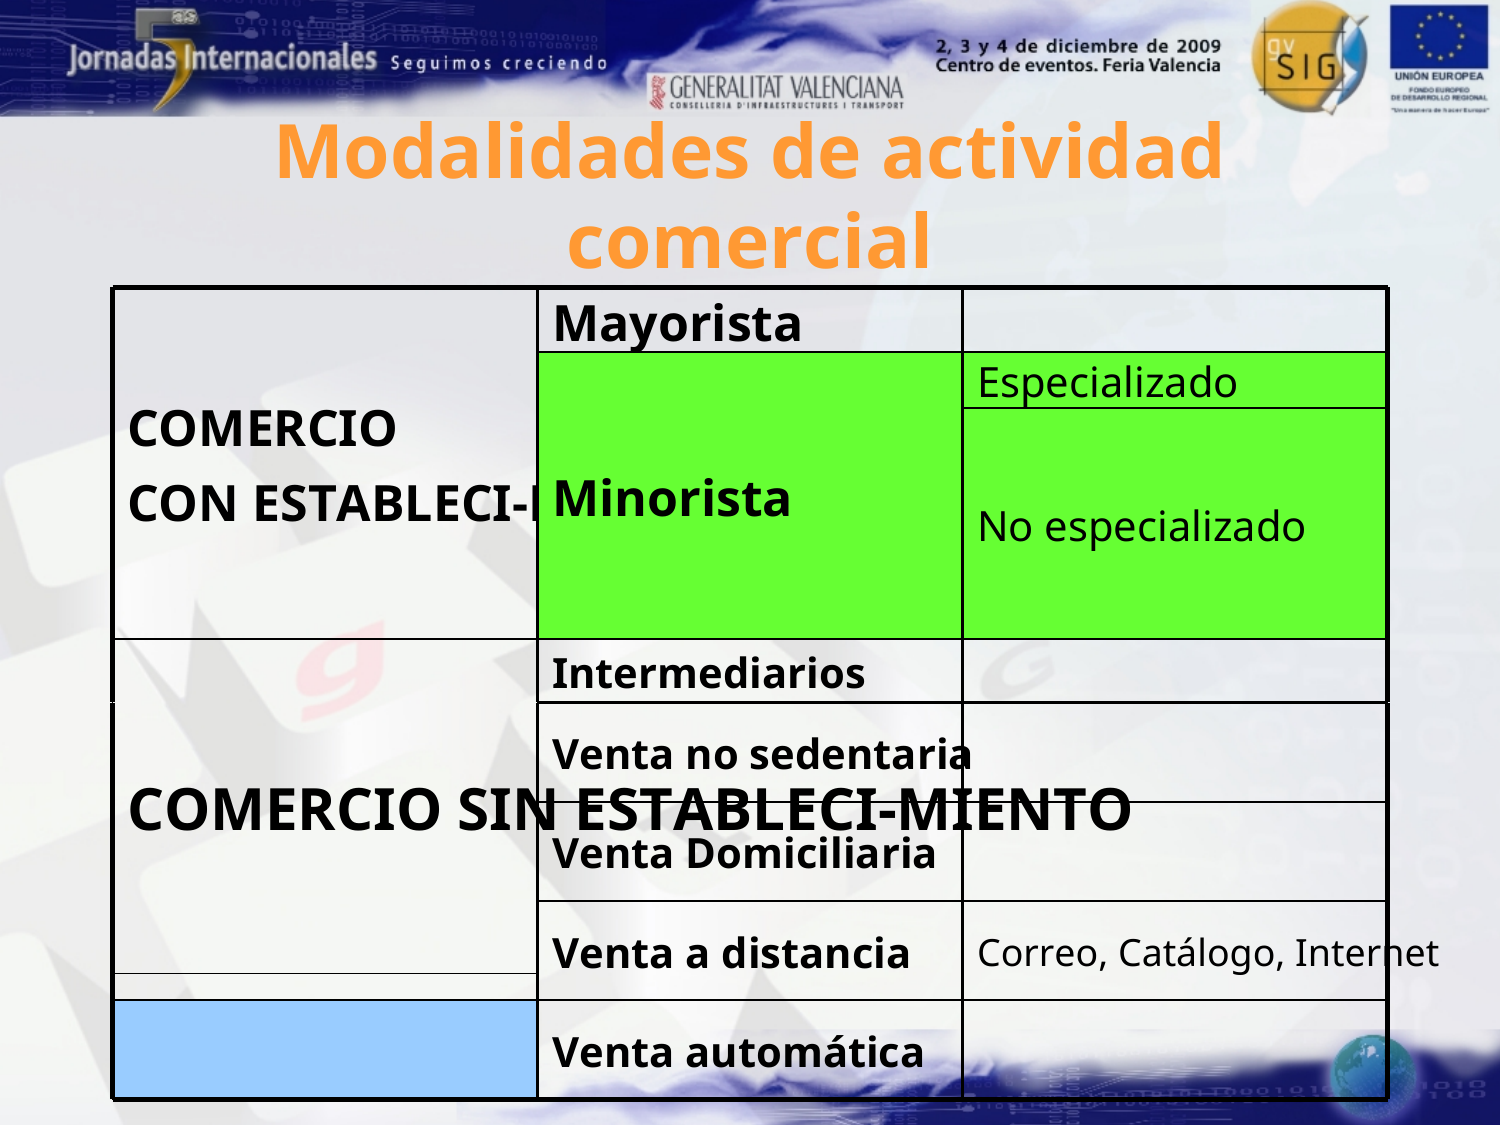

Modalidades de actividad comercial
COMERCIO
CON ESTABLECI-MIENTO
Mayorista
Minorista
Especializado
No especializado
COMERCIO SIN ESTABLECI-MIENTO
Intermediarios
Venta no sedentaria
Venta Domiciliaria
Venta a distancia
Correo, Catálogo, Internet
Venta automática